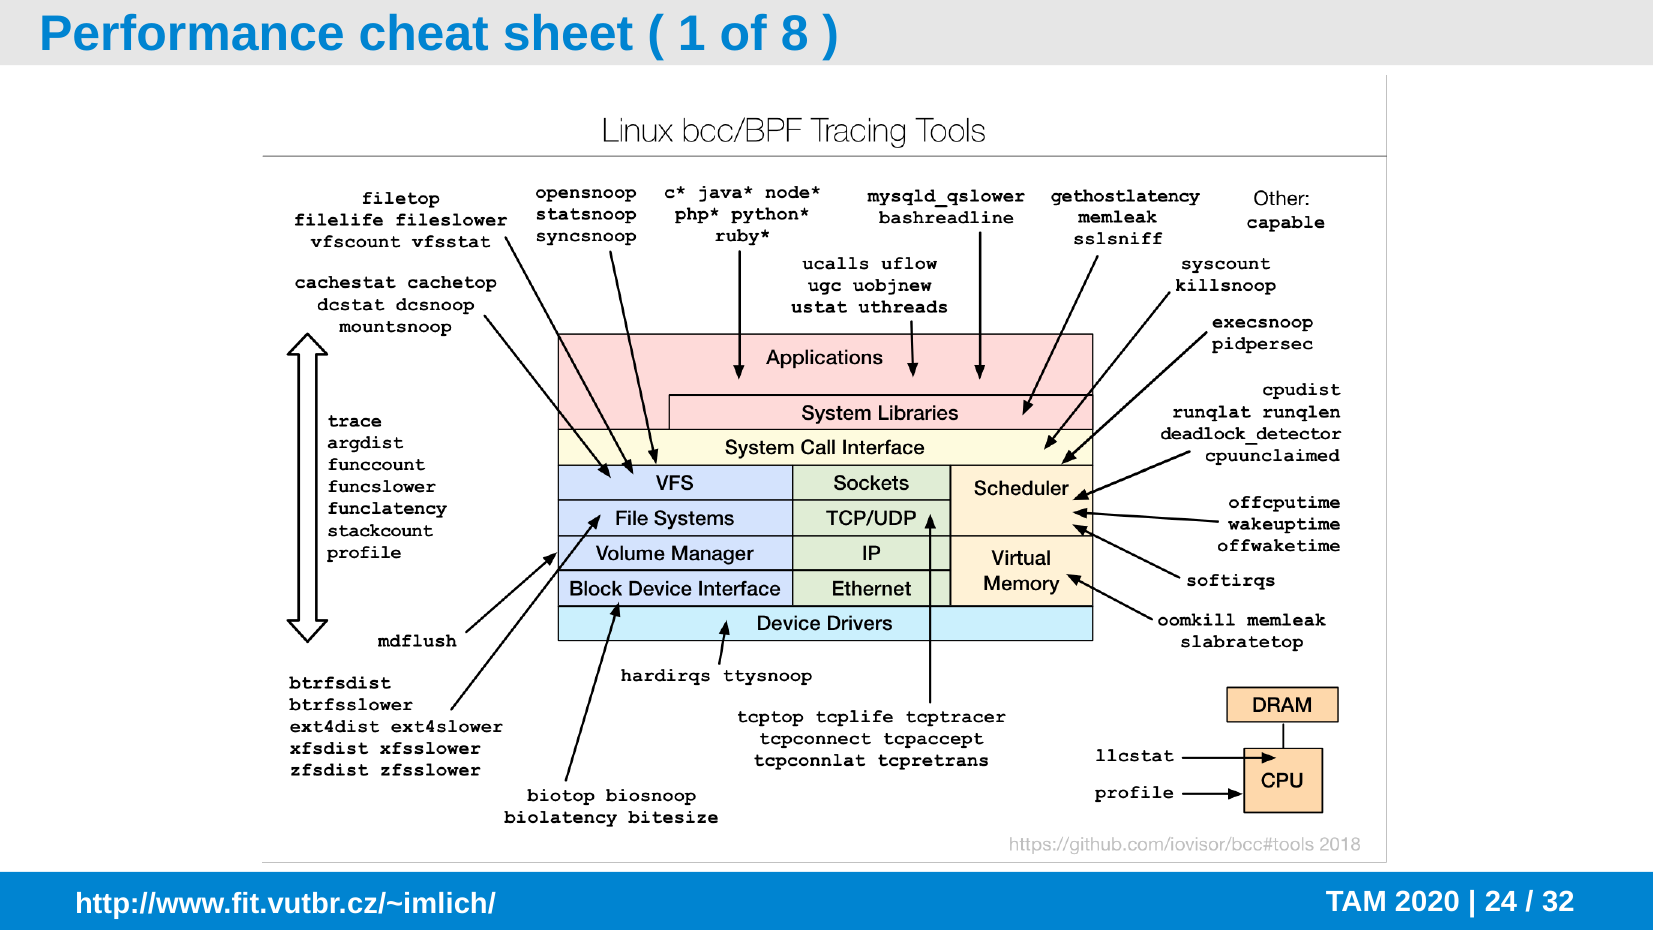

# Performance cheat sheet ( 1 of 8 )